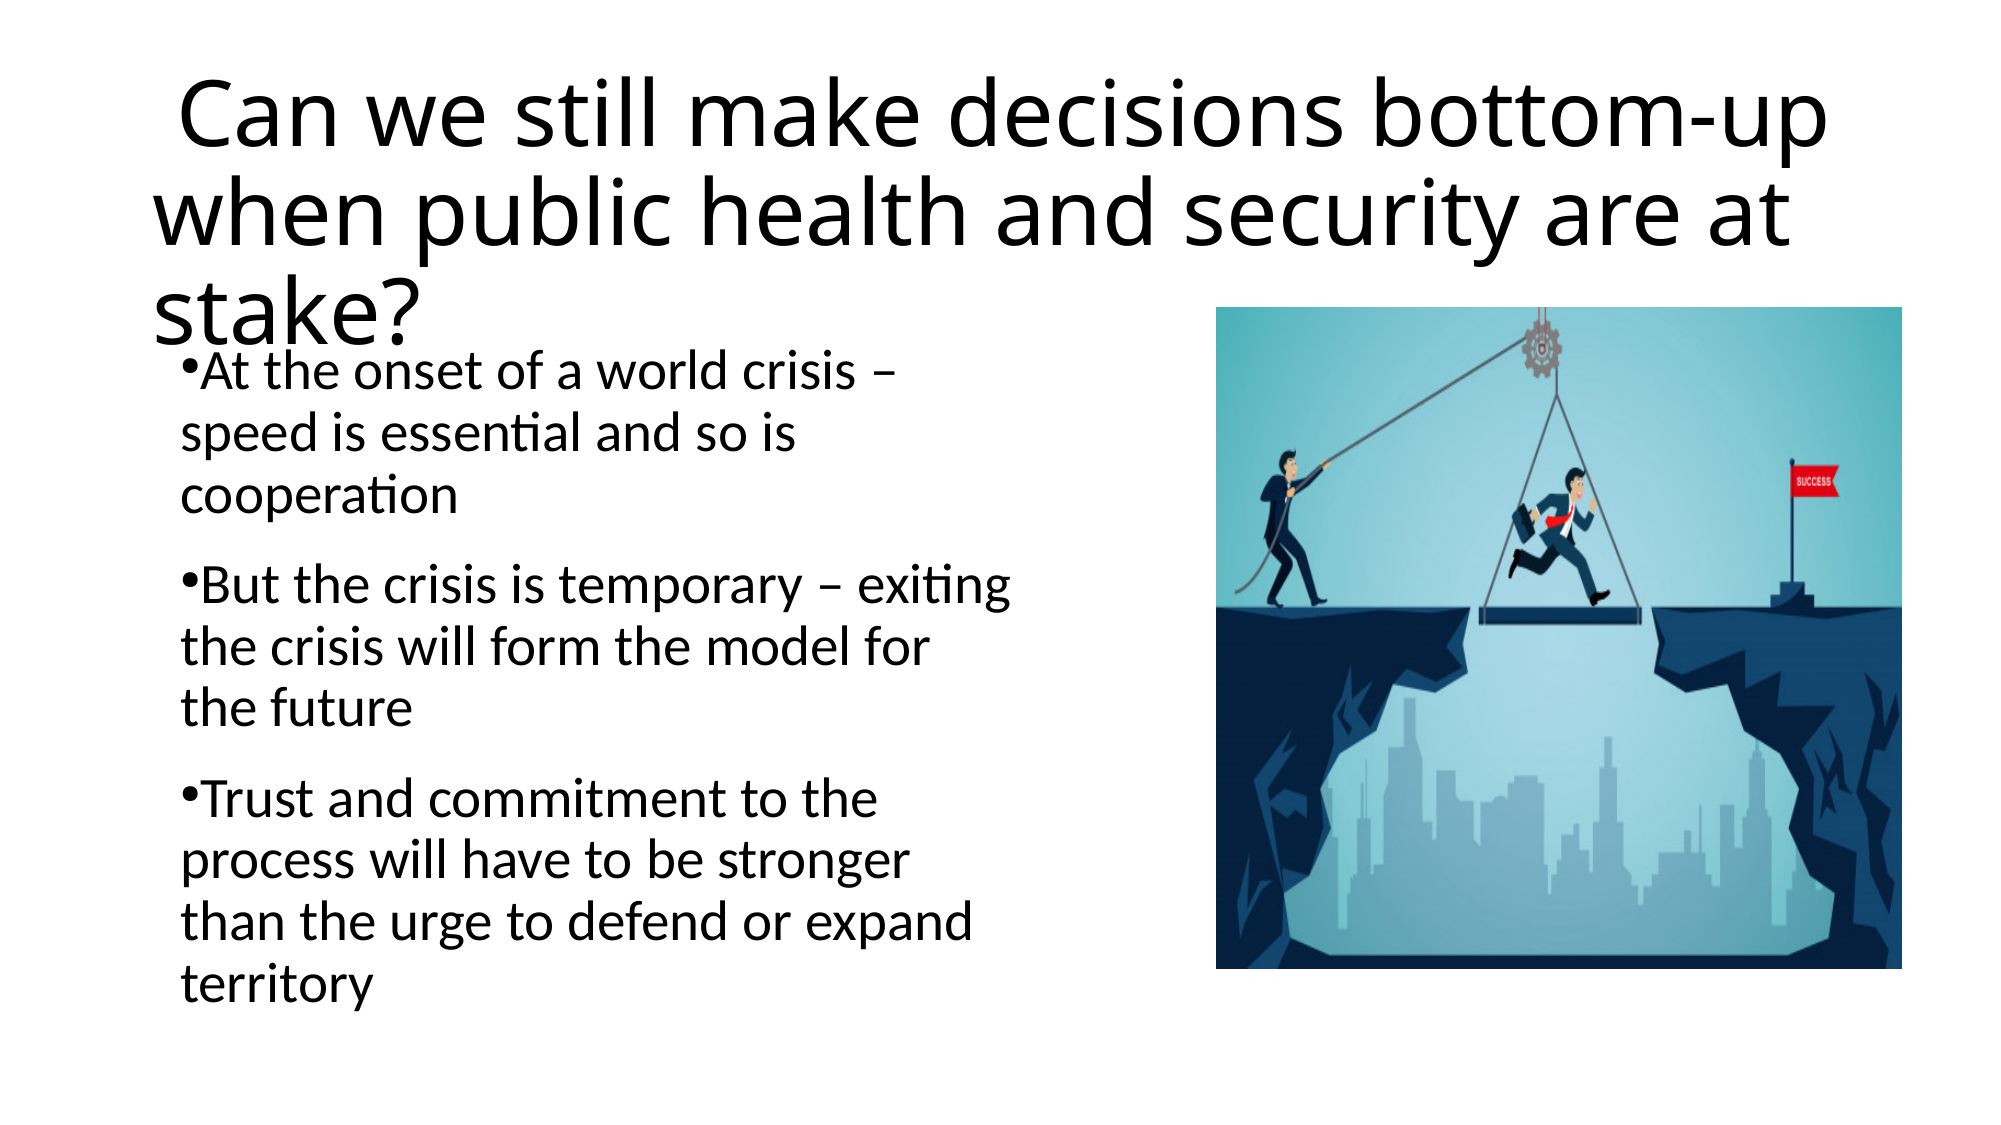

# Can we still make decisions bottom-up when public health and security are at stake?
At the onset of a world crisis – speed is essential and so is cooperation
But the crisis is temporary – exiting the crisis will form the model for the future
Trust and commitment to the process will have to be stronger than the urge to defend or expand territory